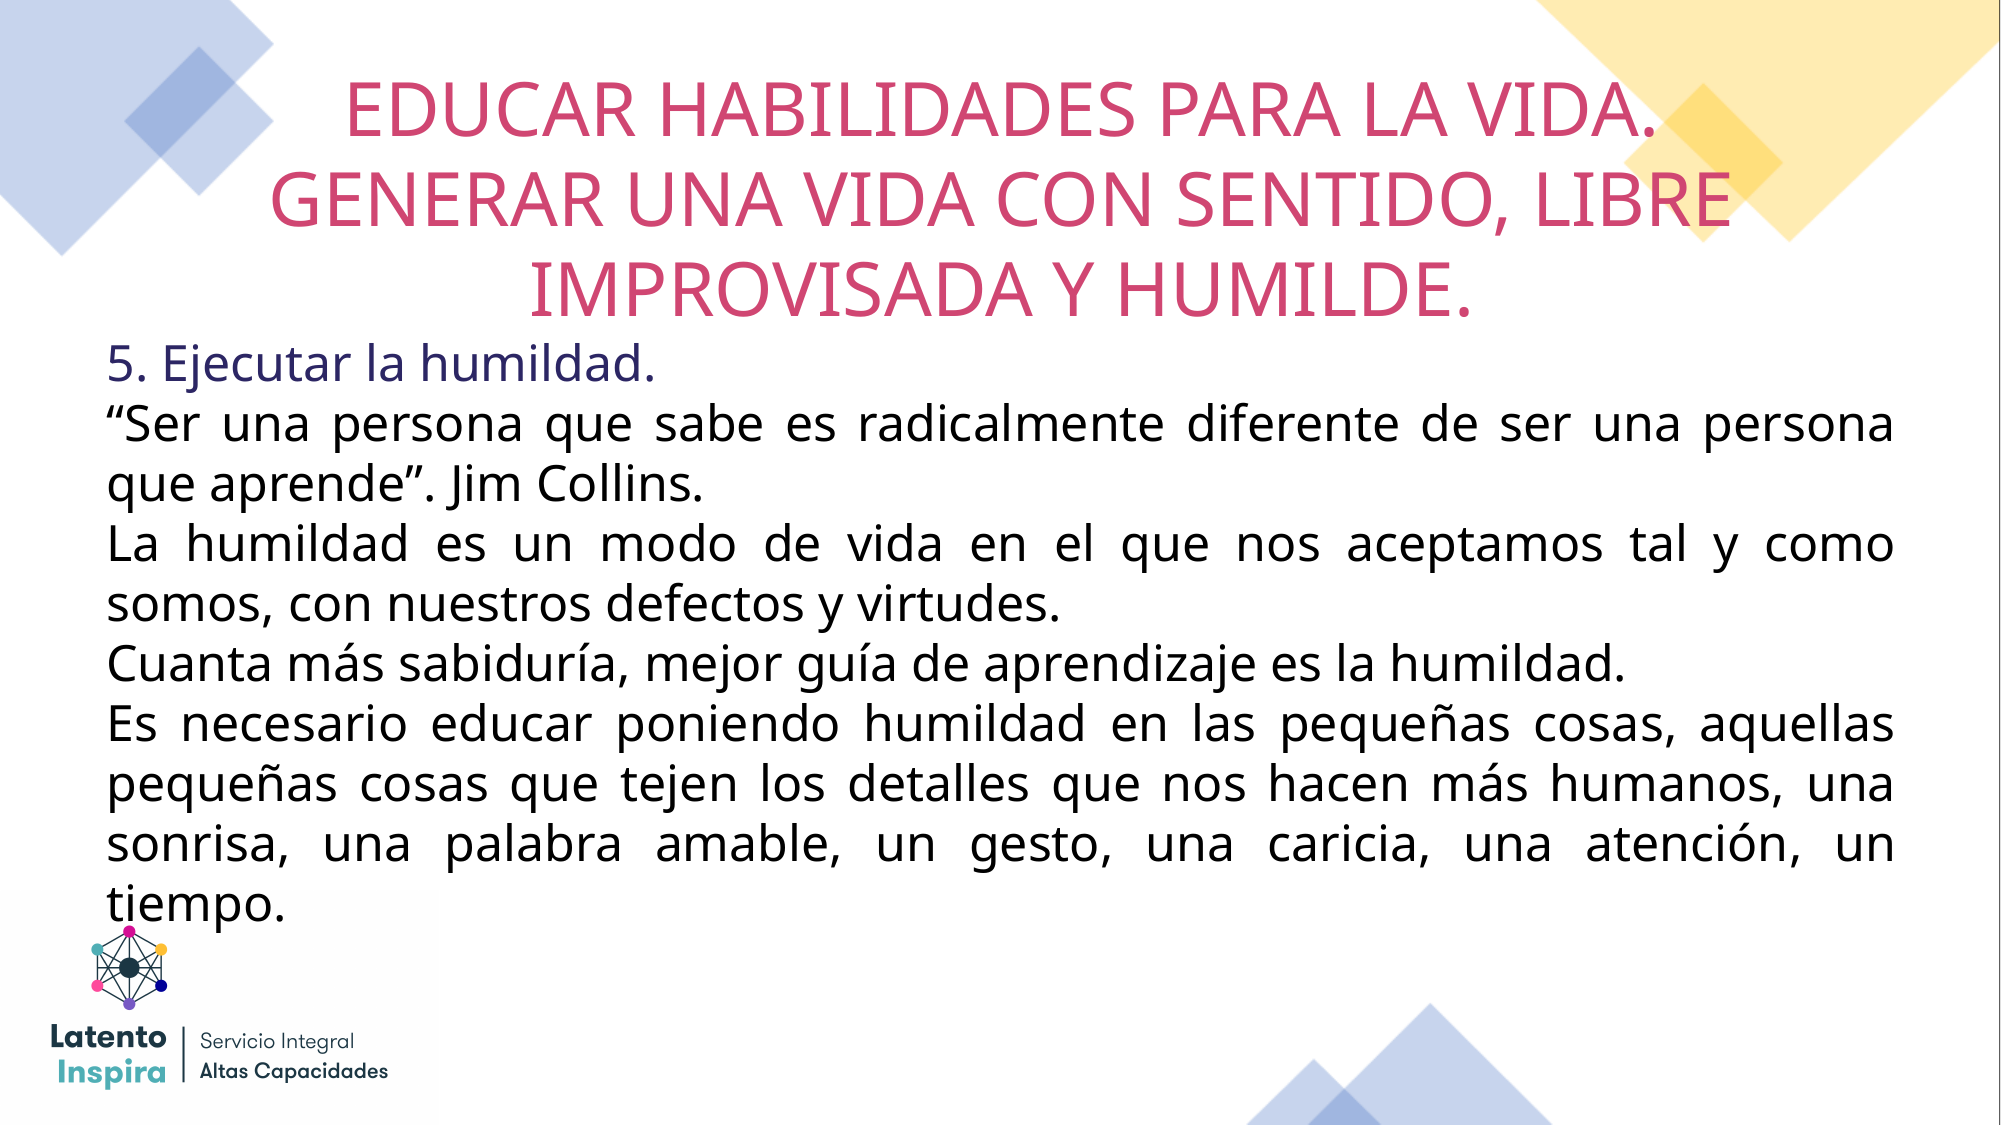

EDUCAR HABILIDADES PARA LA VIDA.
GENERAR UNA VIDA CON SENTIDO, LIBRE IMPROVISADA Y HUMILDE.
5. Ejecutar la humildad.
“Ser una persona que sabe es radicalmente diferente de ser una persona que aprende”. Jim Collins.
La humildad es un modo de vida en el que nos aceptamos tal y como somos, con nuestros defectos y virtudes.
Cuanta más sabiduría, mejor guía de aprendizaje es la humildad.
Es necesario educar poniendo humildad en las pequeñas cosas, aquellas pequeñas cosas que tejen los detalles que nos hacen más humanos, una sonrisa, una palabra amable, un gesto, una caricia, una atención, un tiempo.